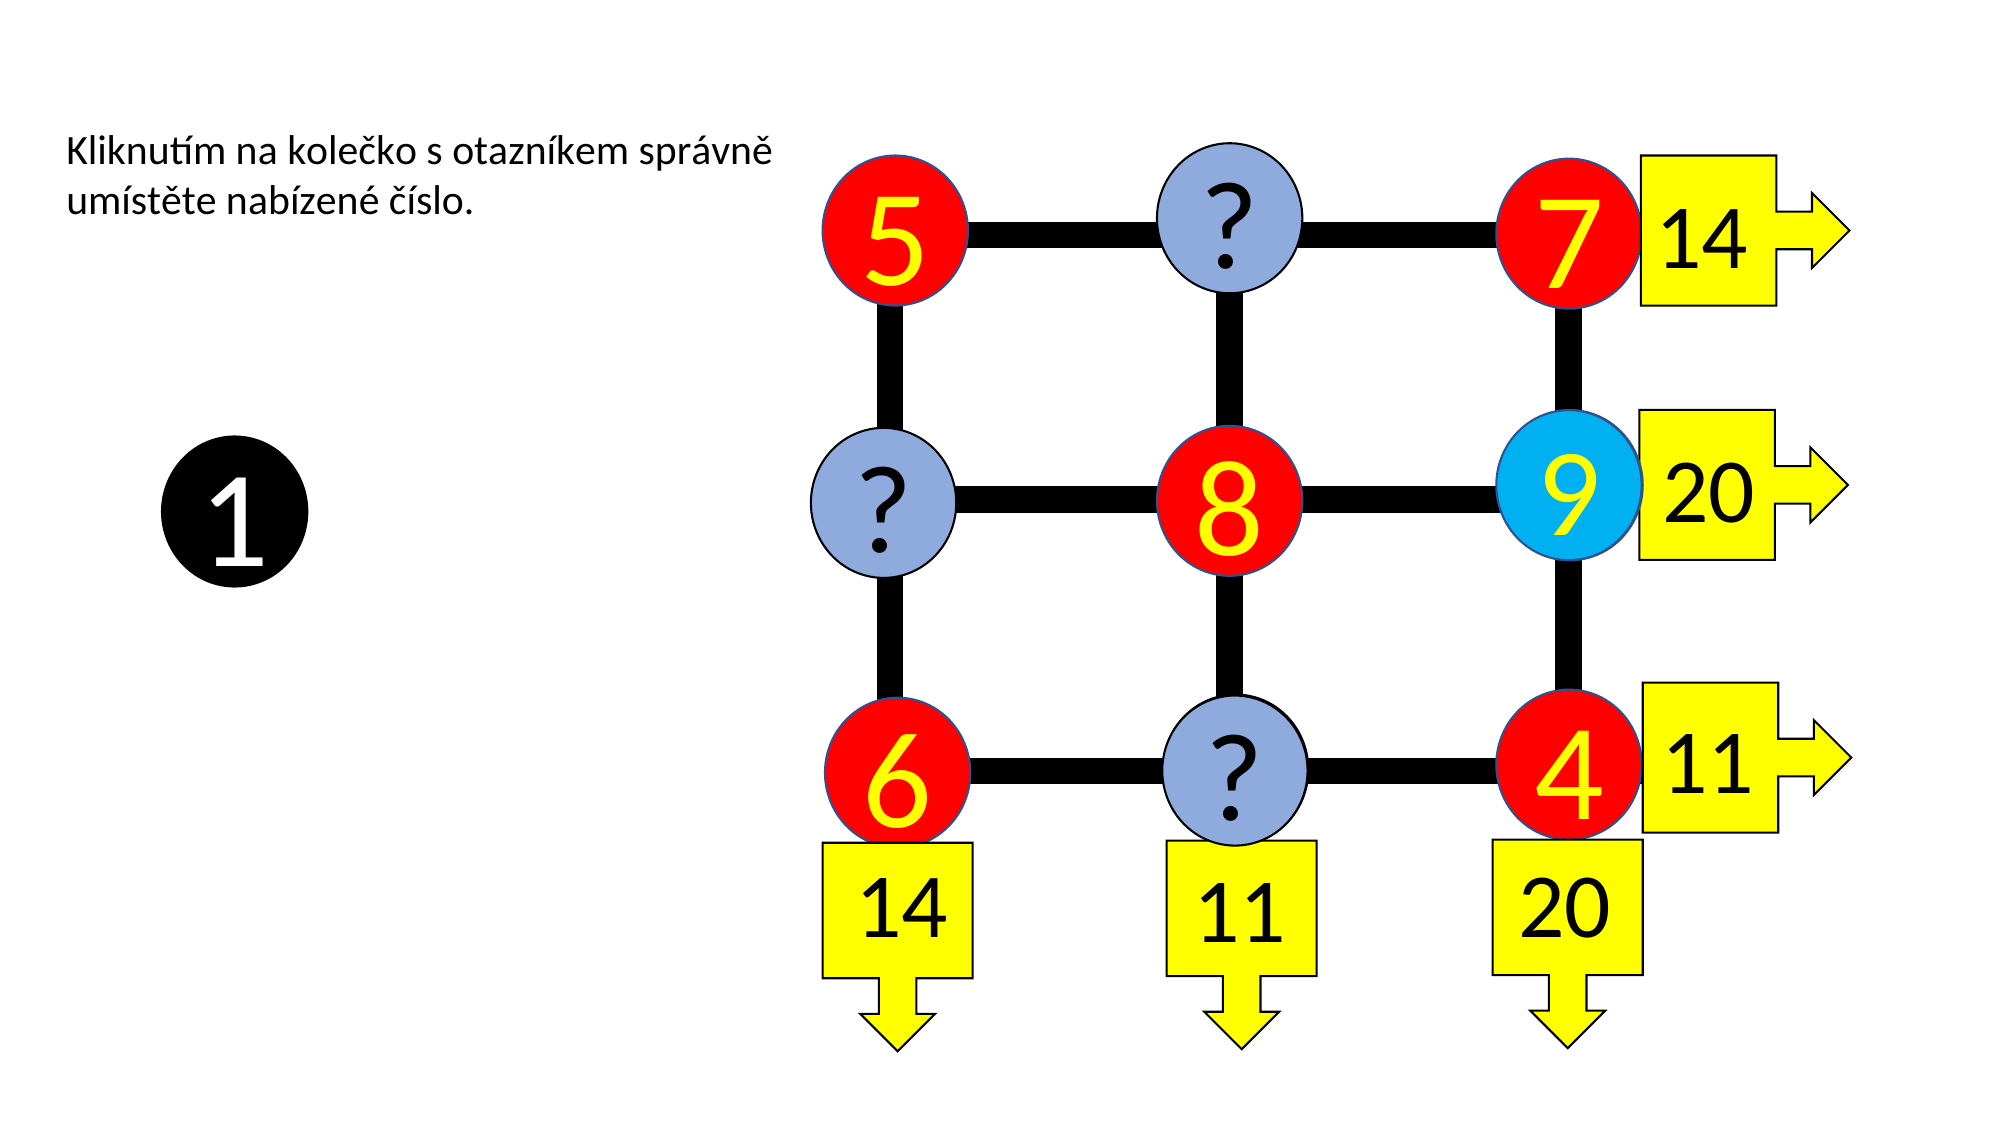

Kliknutím na kolečko s otazníkem správně
umístěte nabízené číslo.
?
5
7
14
9
4
20
8
?
1
4
1
11
?
6
14
20
11